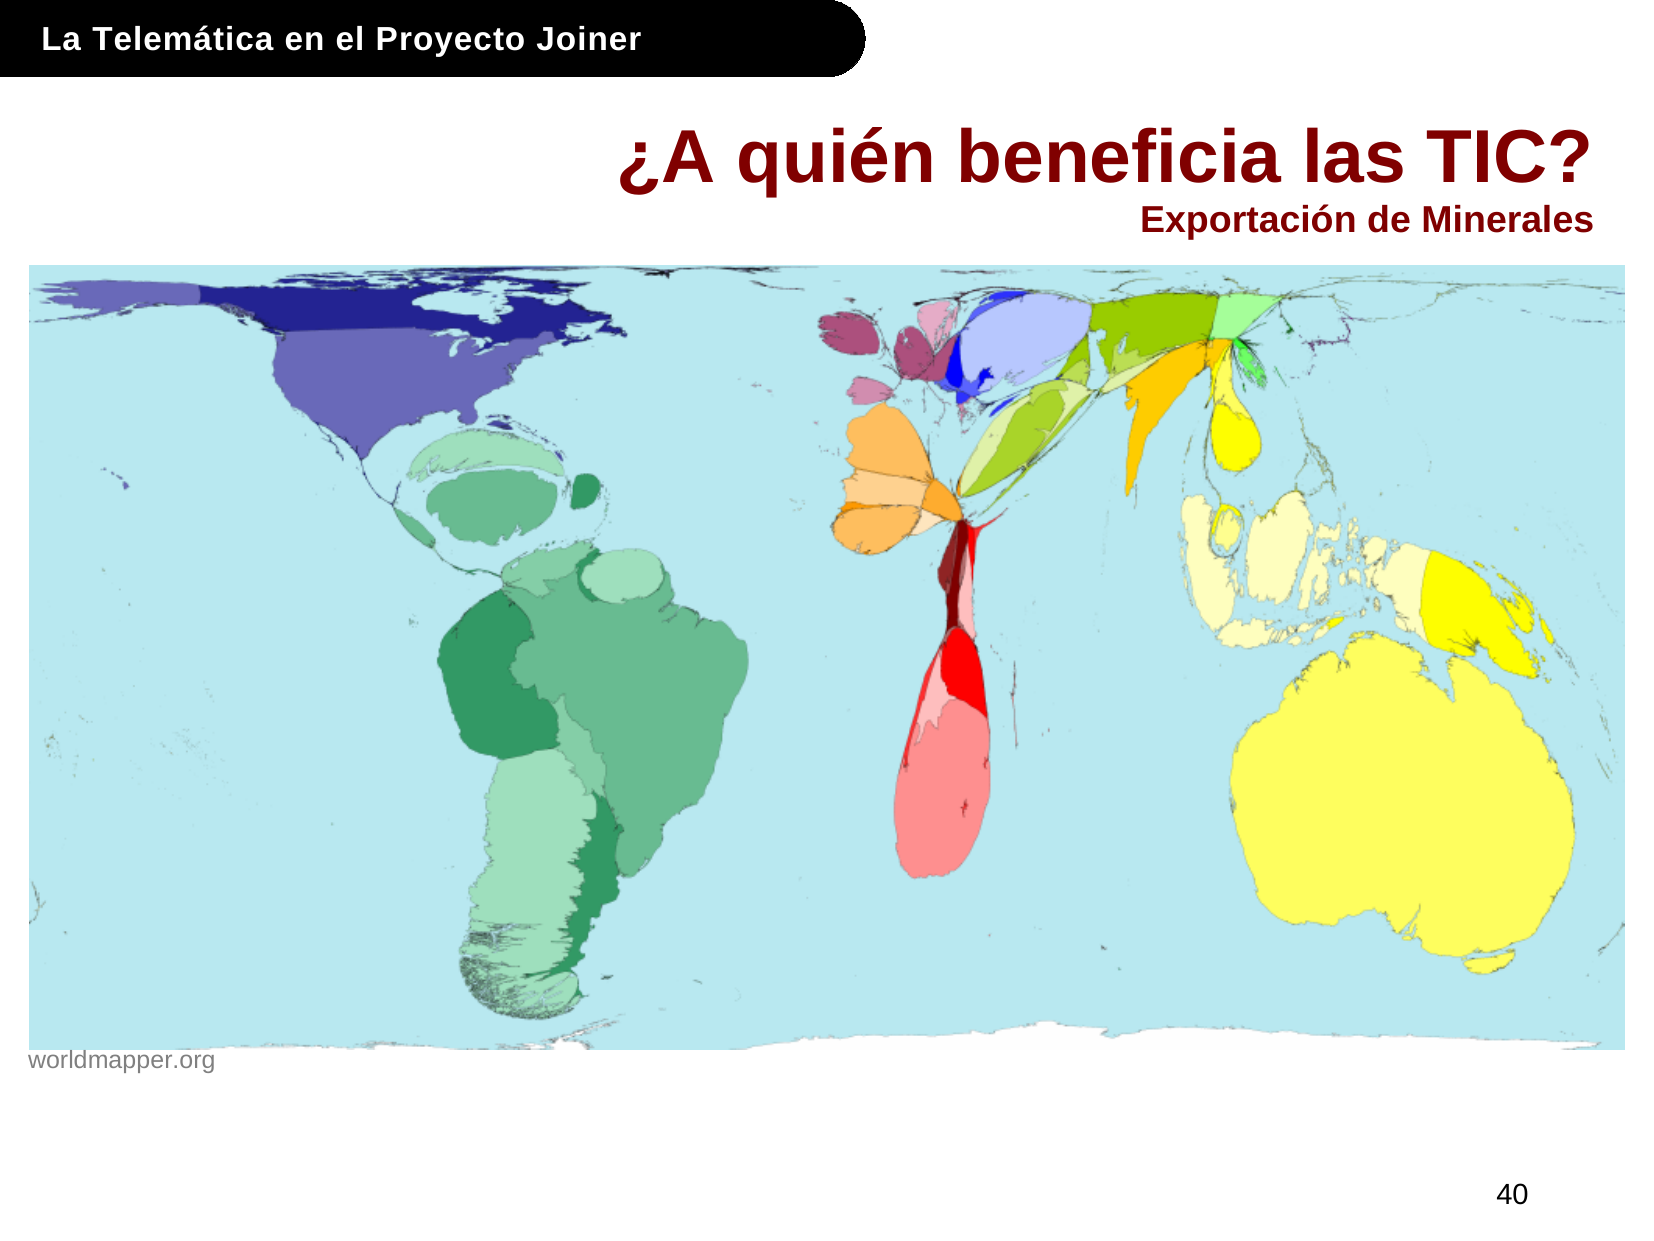

# ¿A quién beneficia las TIC? Exportación de Minerales
worldmapper.org